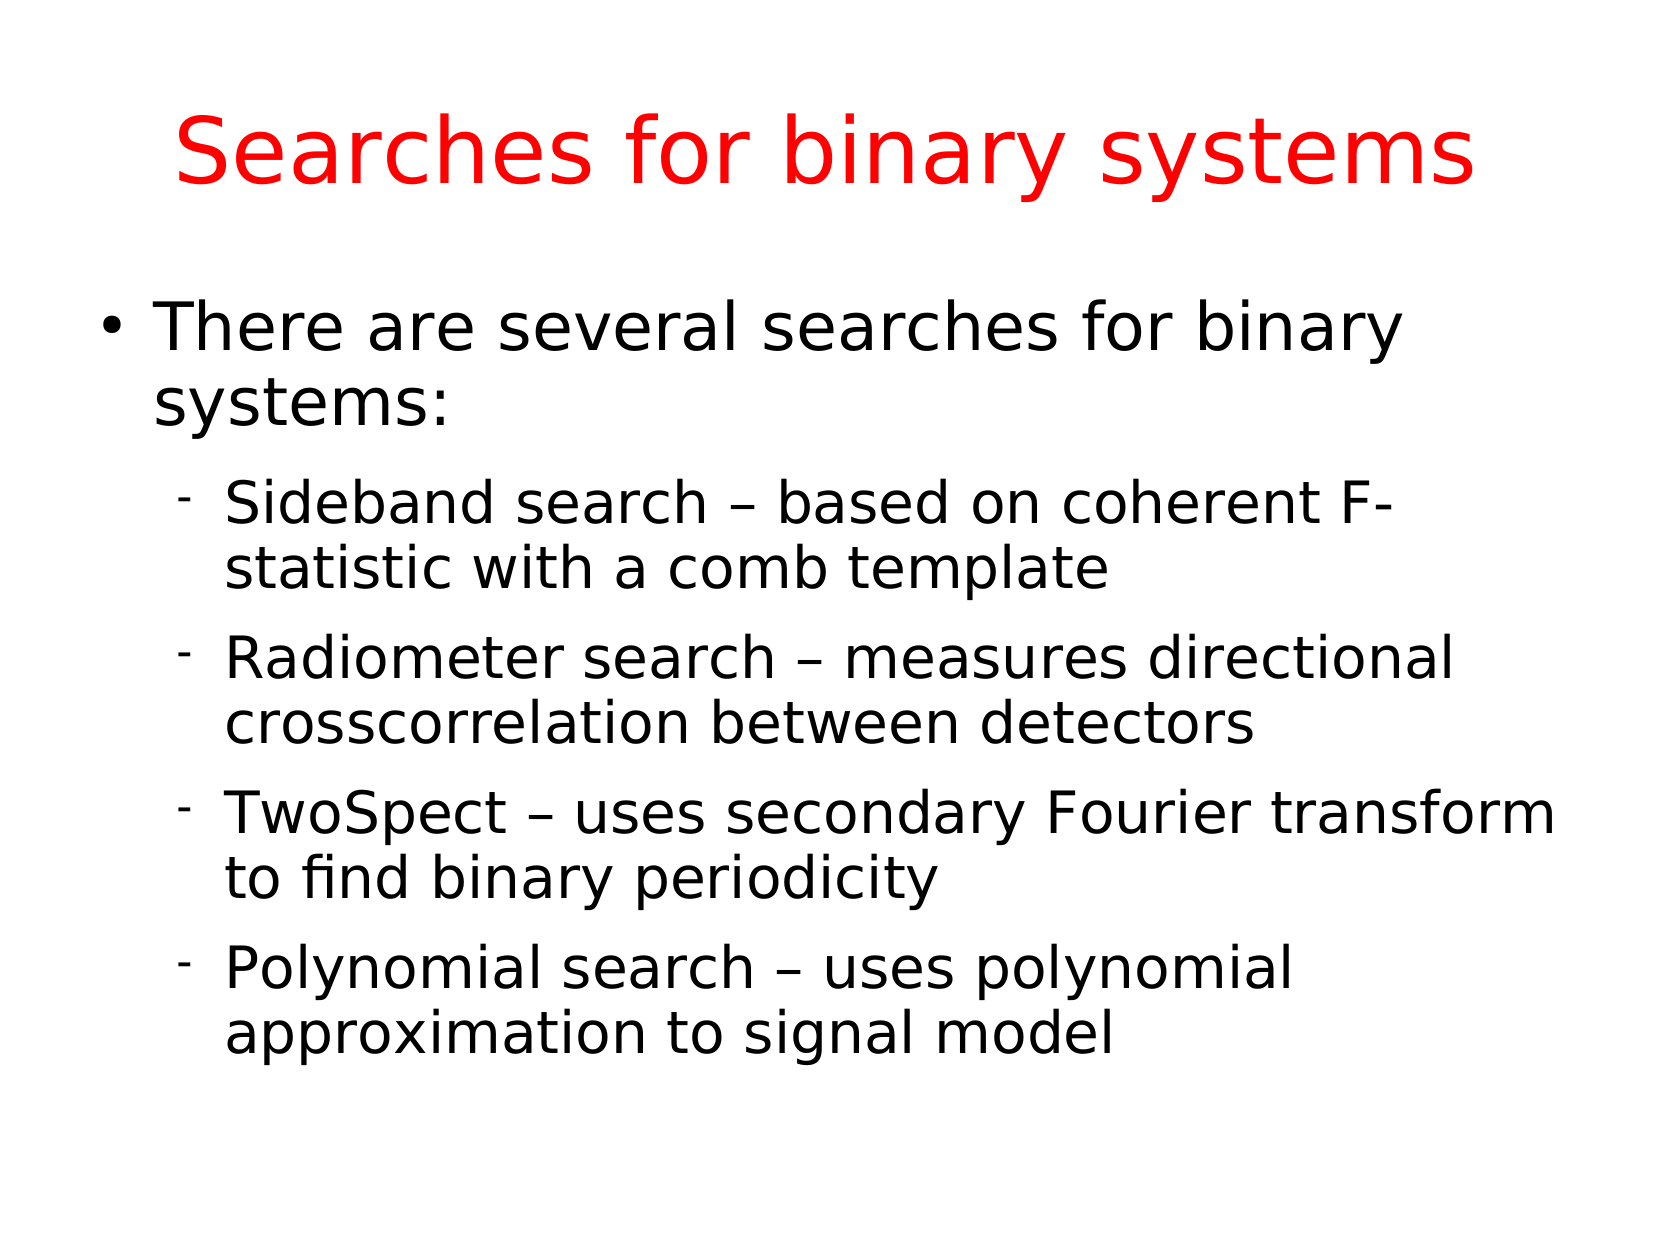

# Searches for binary systems
There are several searches for binary systems:
Sideband search – based on coherent F-statistic with a comb template
Radiometer search – measures directional crosscorrelation between detectors
TwoSpect – uses secondary Fourier transform to find binary periodicity
Polynomial search – uses polynomial approximation to signal model